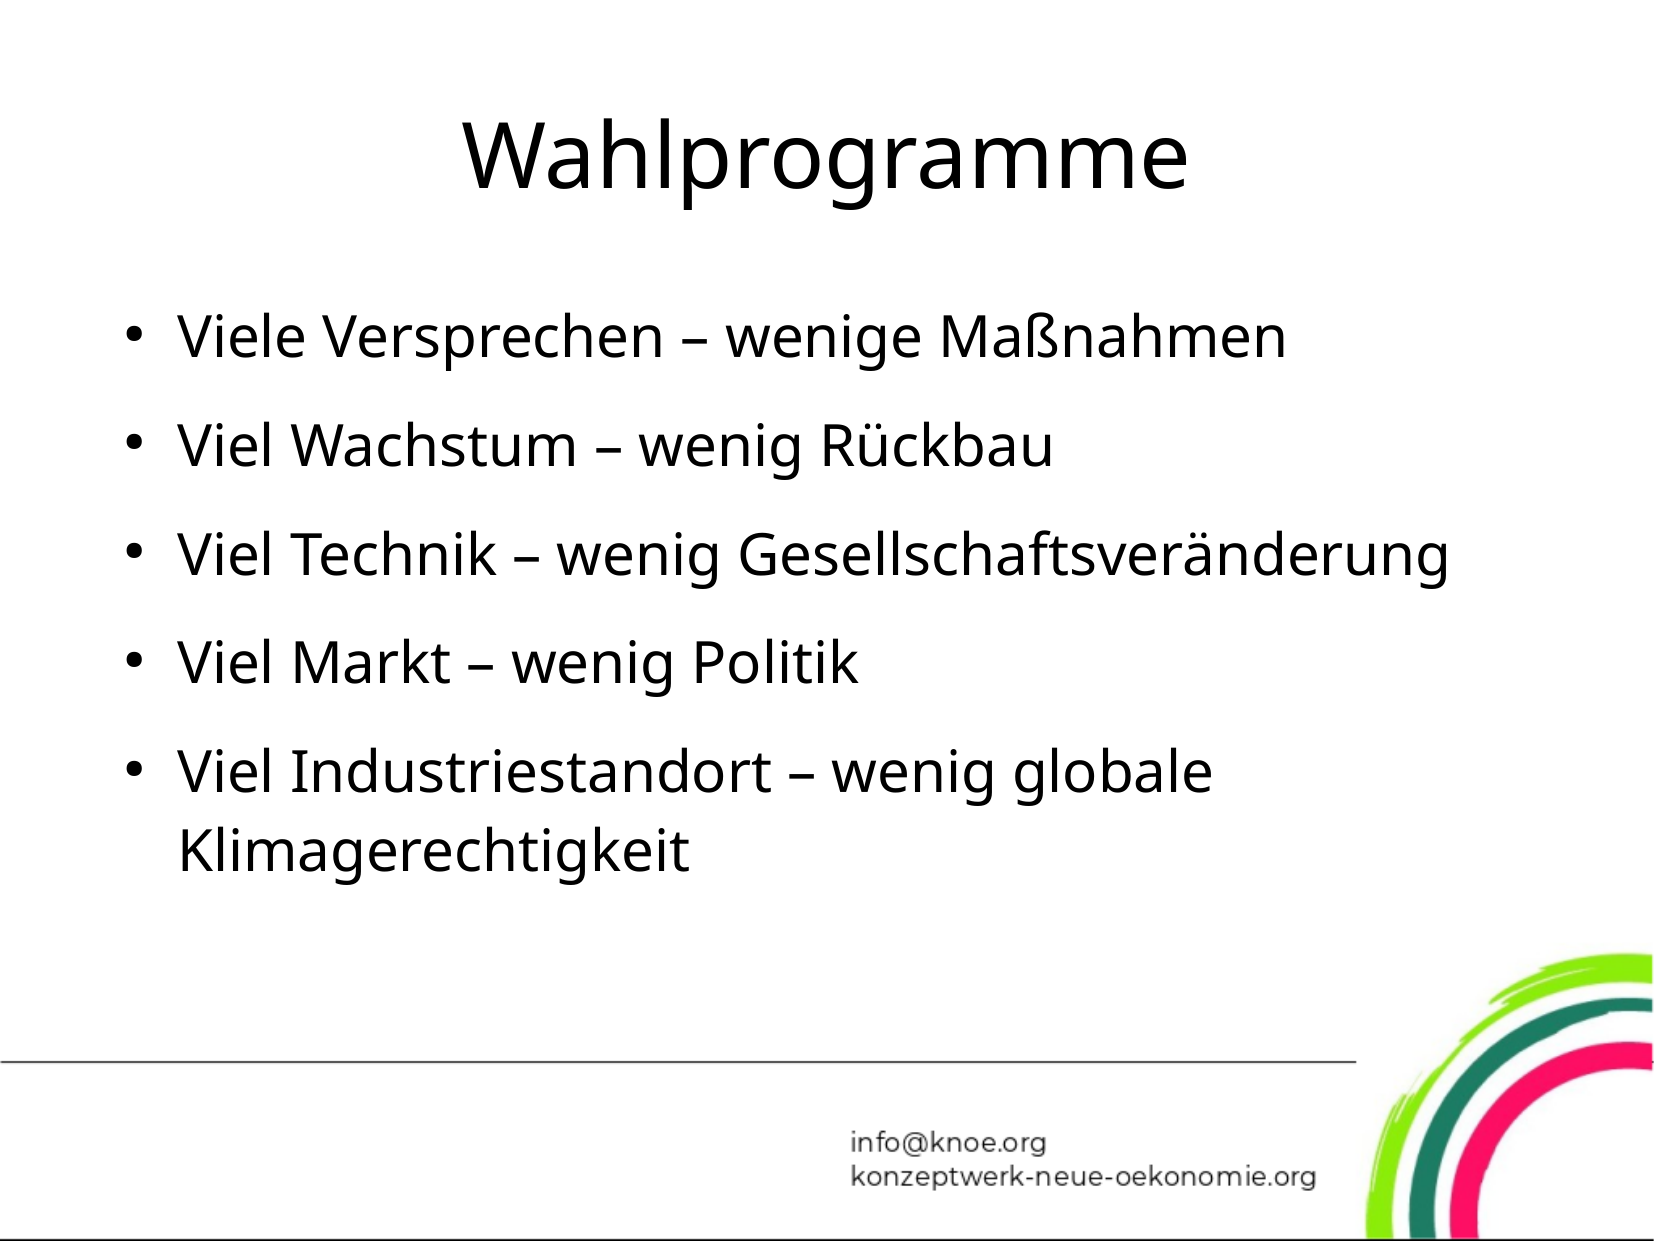

# Wahlprogramme
Viele Versprechen – wenige Maßnahmen
Viel Wachstum – wenig Rückbau
Viel Technik – wenig Gesellschaftsveränderung
Viel Markt – wenig Politik
Viel Industriestandort – wenig globale Klimagerechtigkeit